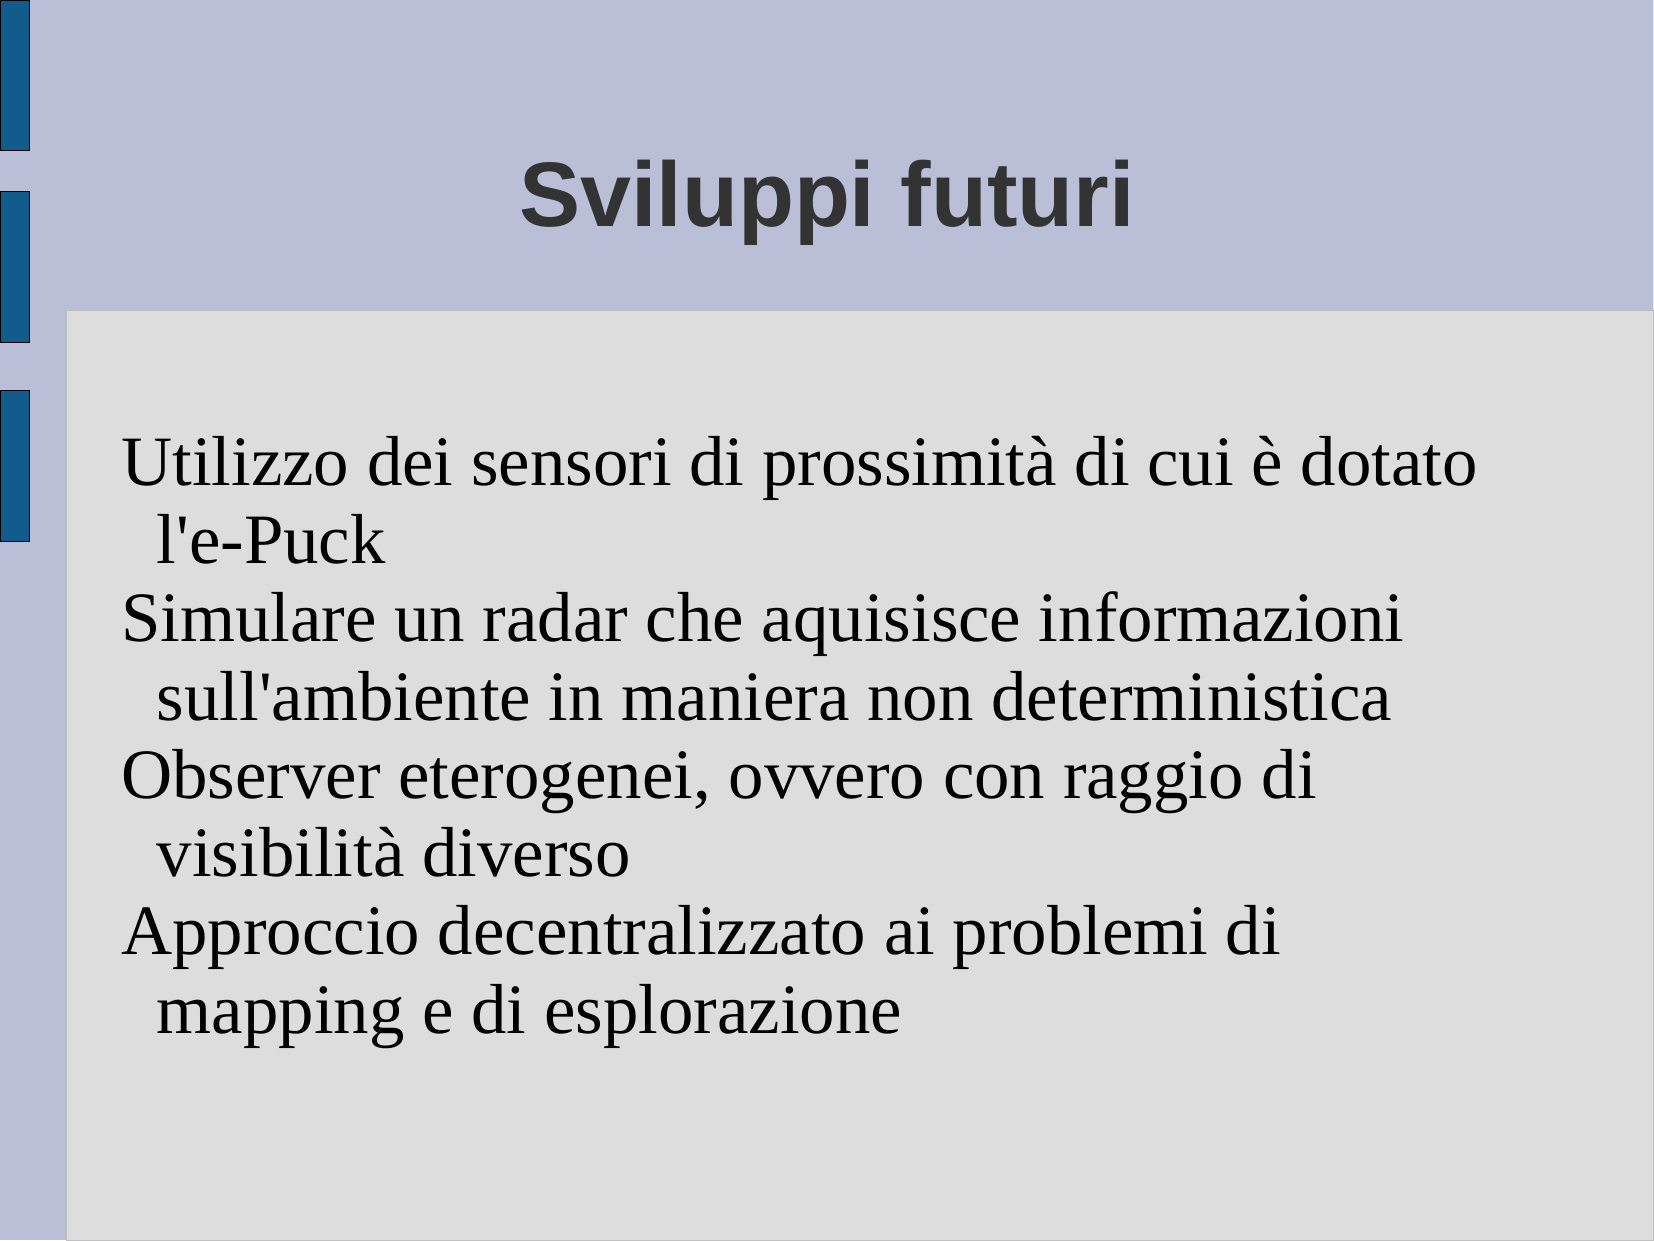

# Sviluppi futuri
Utilizzo dei sensori di prossimità di cui è dotato l'e-Puck
Simulare un radar che aquisisce informazioni sull'ambiente in maniera non deterministica
Observer eterogenei, ovvero con raggio di visibilità diverso
Approccio decentralizzato ai problemi di mapping e di esplorazione